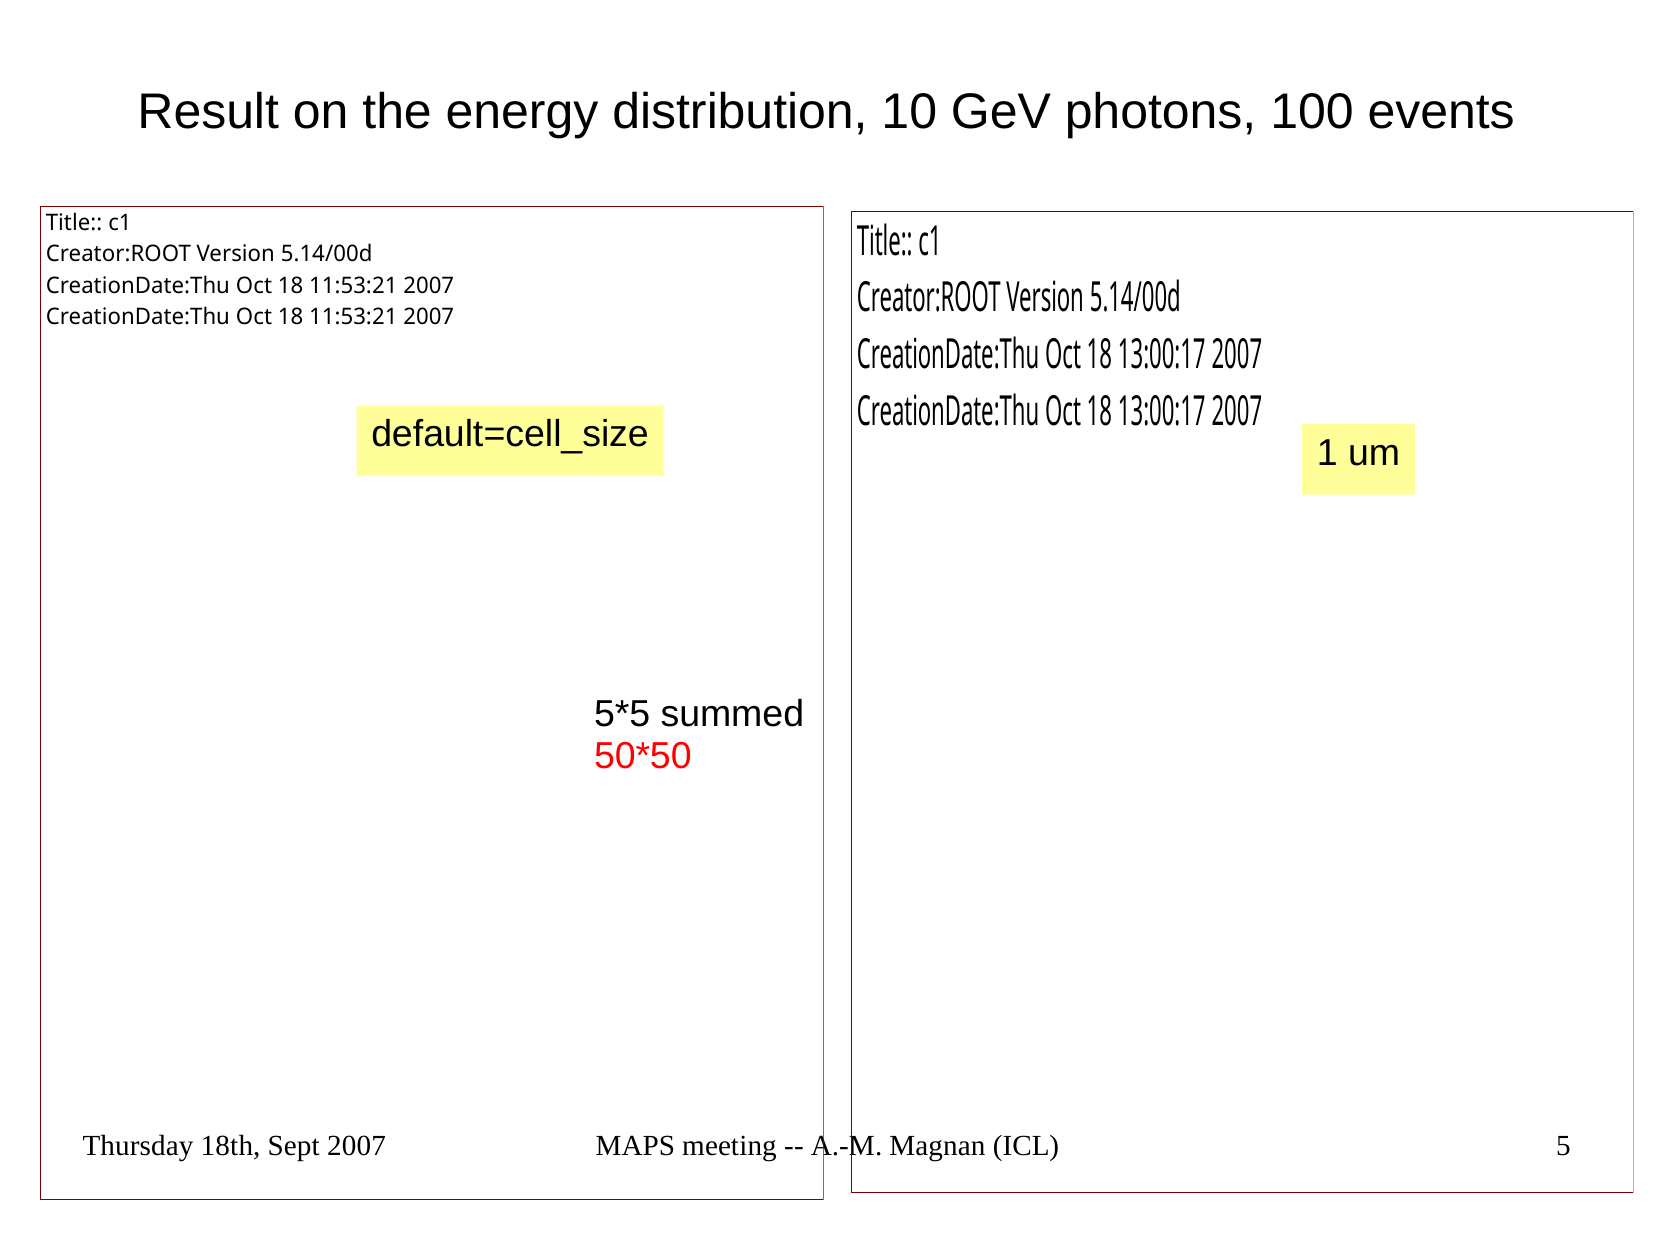

# Result on the energy distribution, 10 GeV photons, 100 events
default=cell_size
1 um
5*5 summed
50*50
Thursday 18th, Sept 2007
MAPS meeting -- A.-M. Magnan (ICL)
5